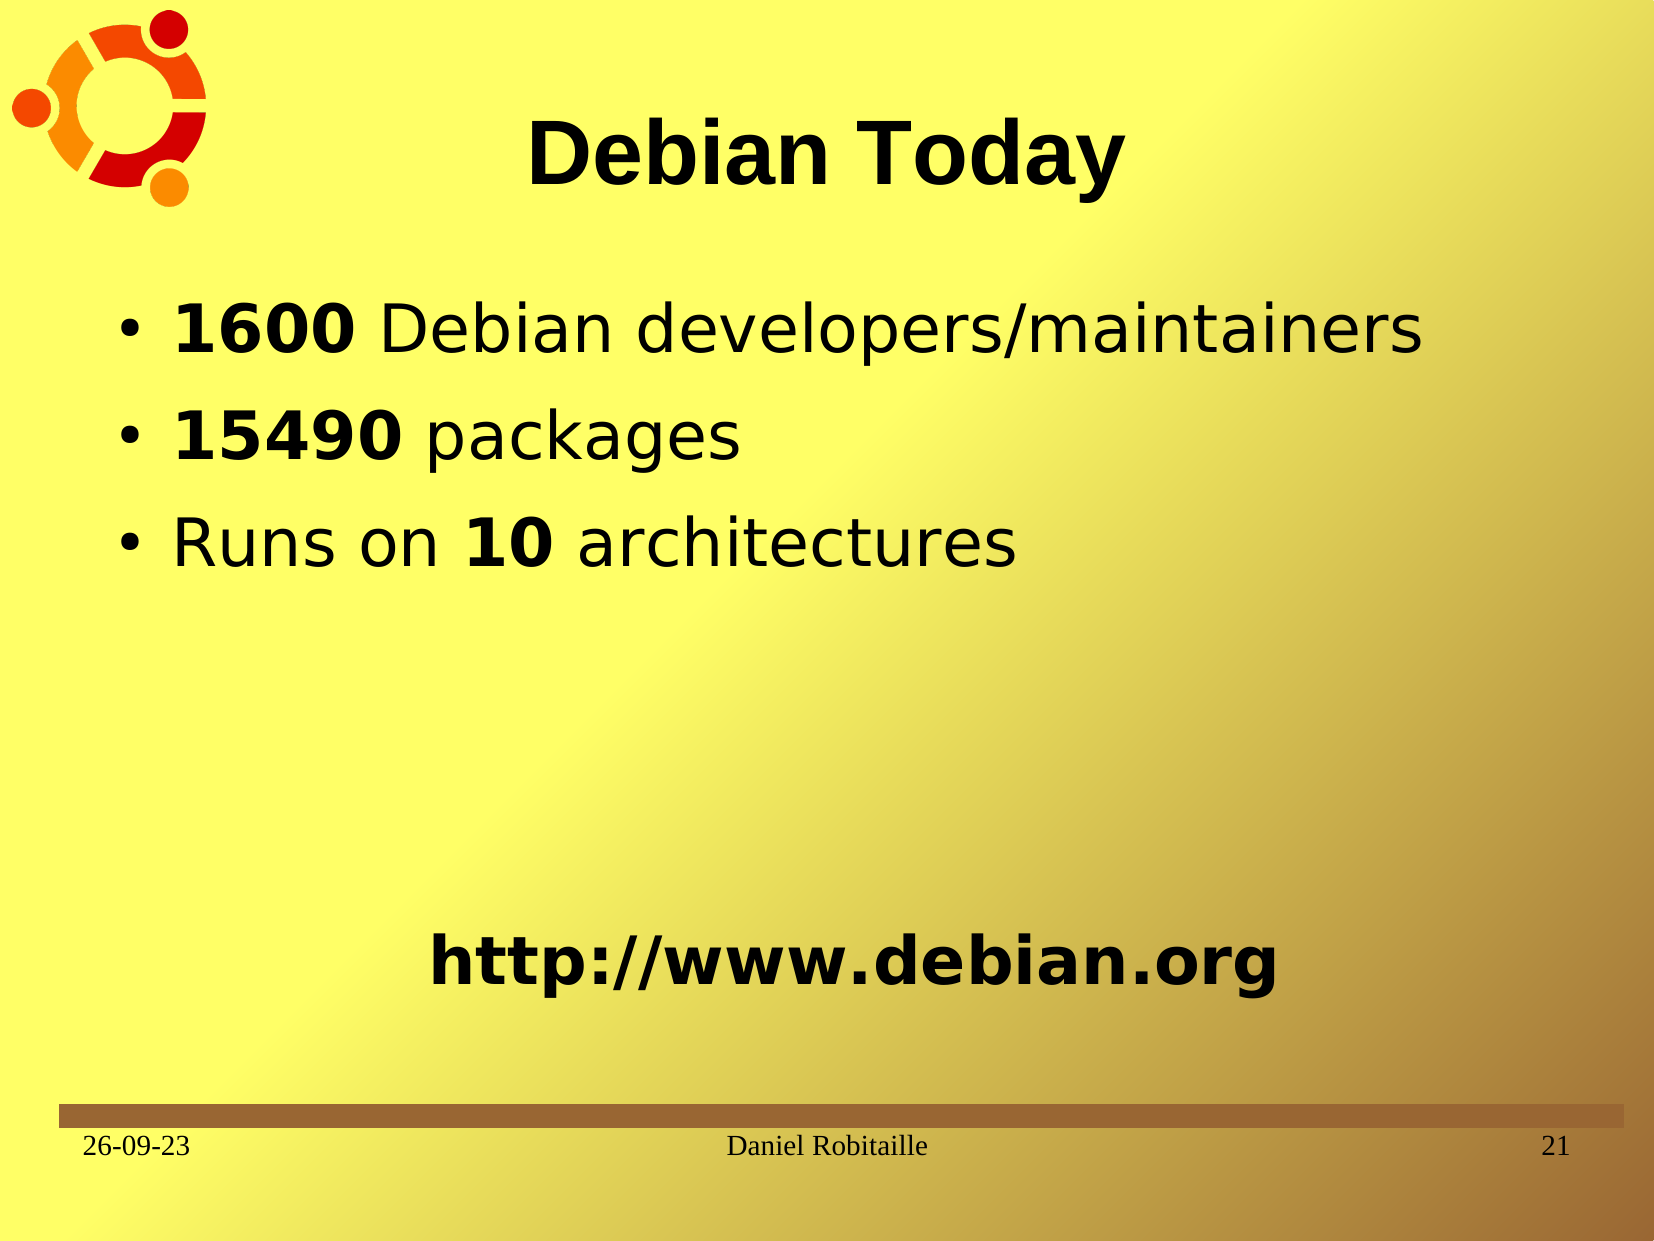

# Debian Today
1600 Debian developers/maintainers
15490 packages
Runs on 10 architectures
http://www.debian.org
Daniel Robitaille
21